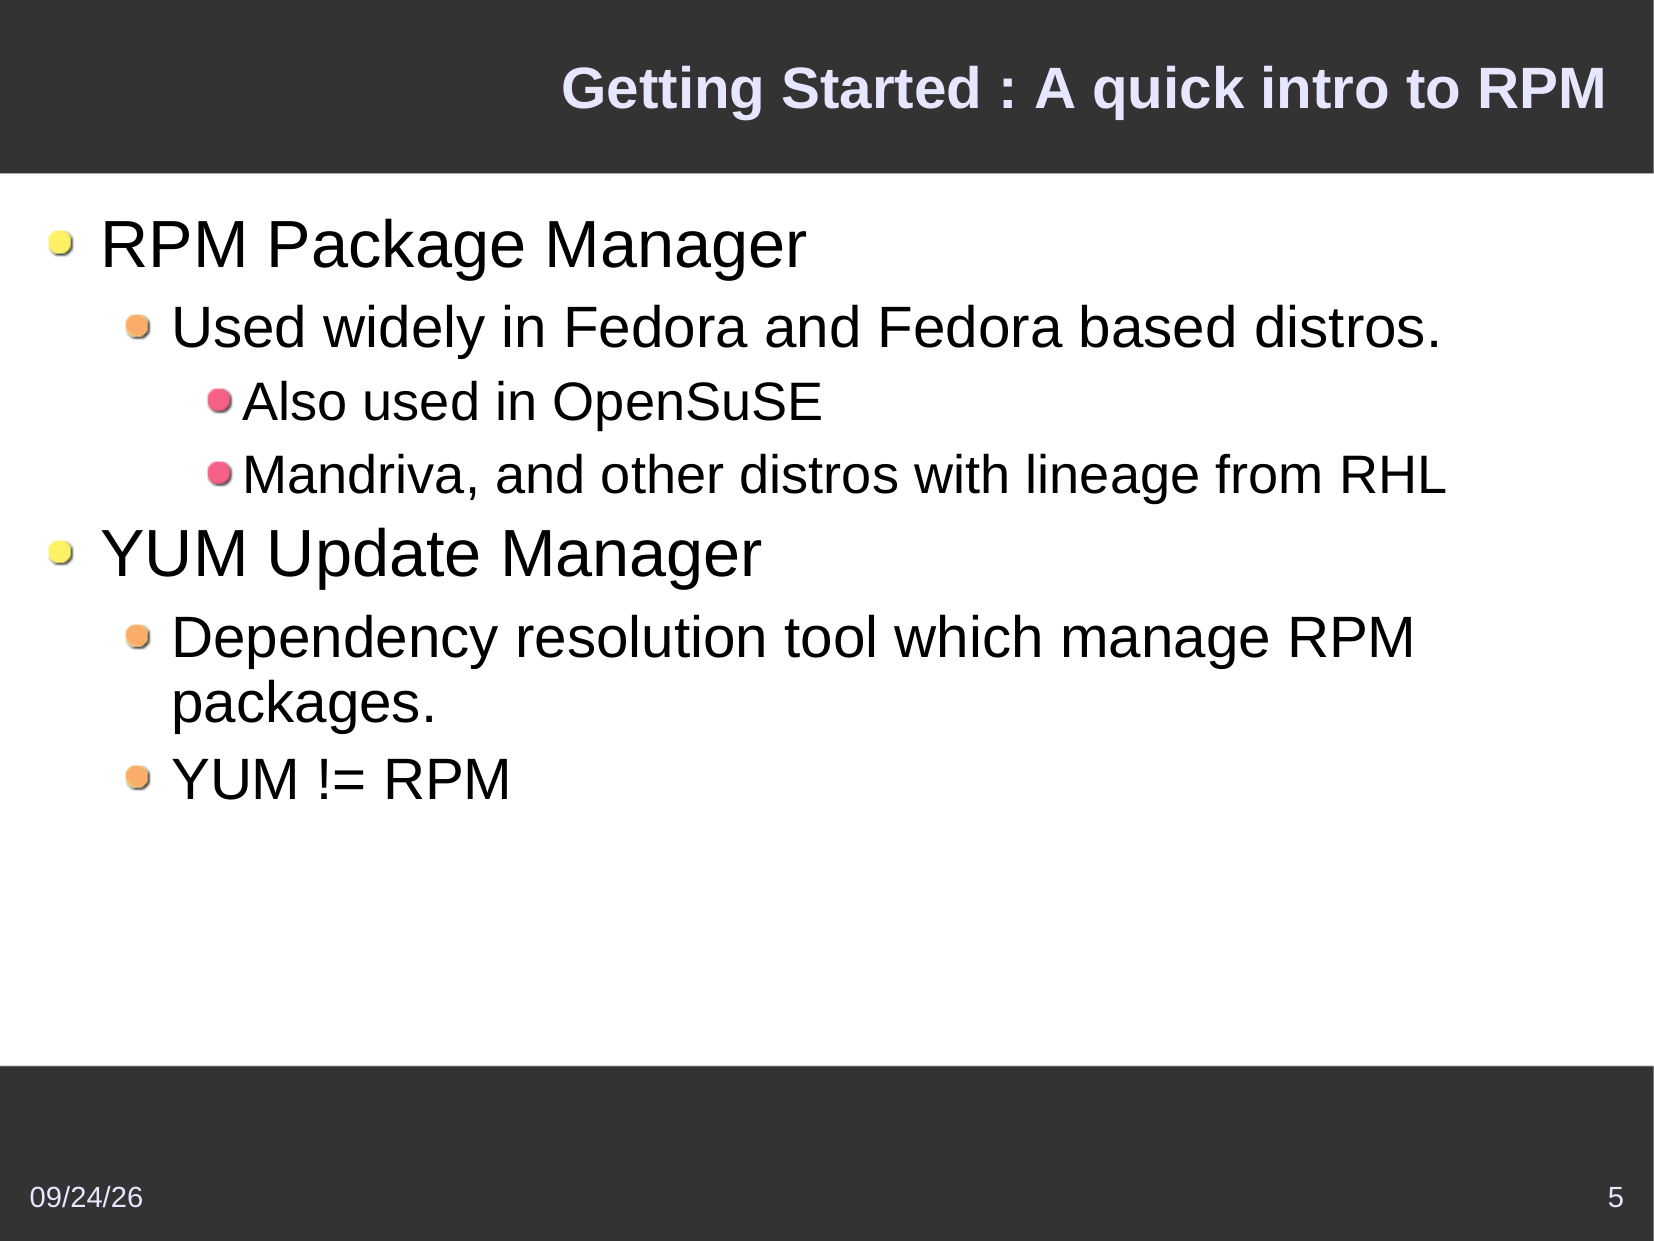

# Getting Started : A quick intro to RPM
RPM Package Manager
Used widely in Fedora and Fedora based distros.
Also used in OpenSuSE
Mandriva, and other distros with lineage from RHL
YUM Update Manager
Dependency resolution tool which manage RPM packages.
YUM != RPM
5